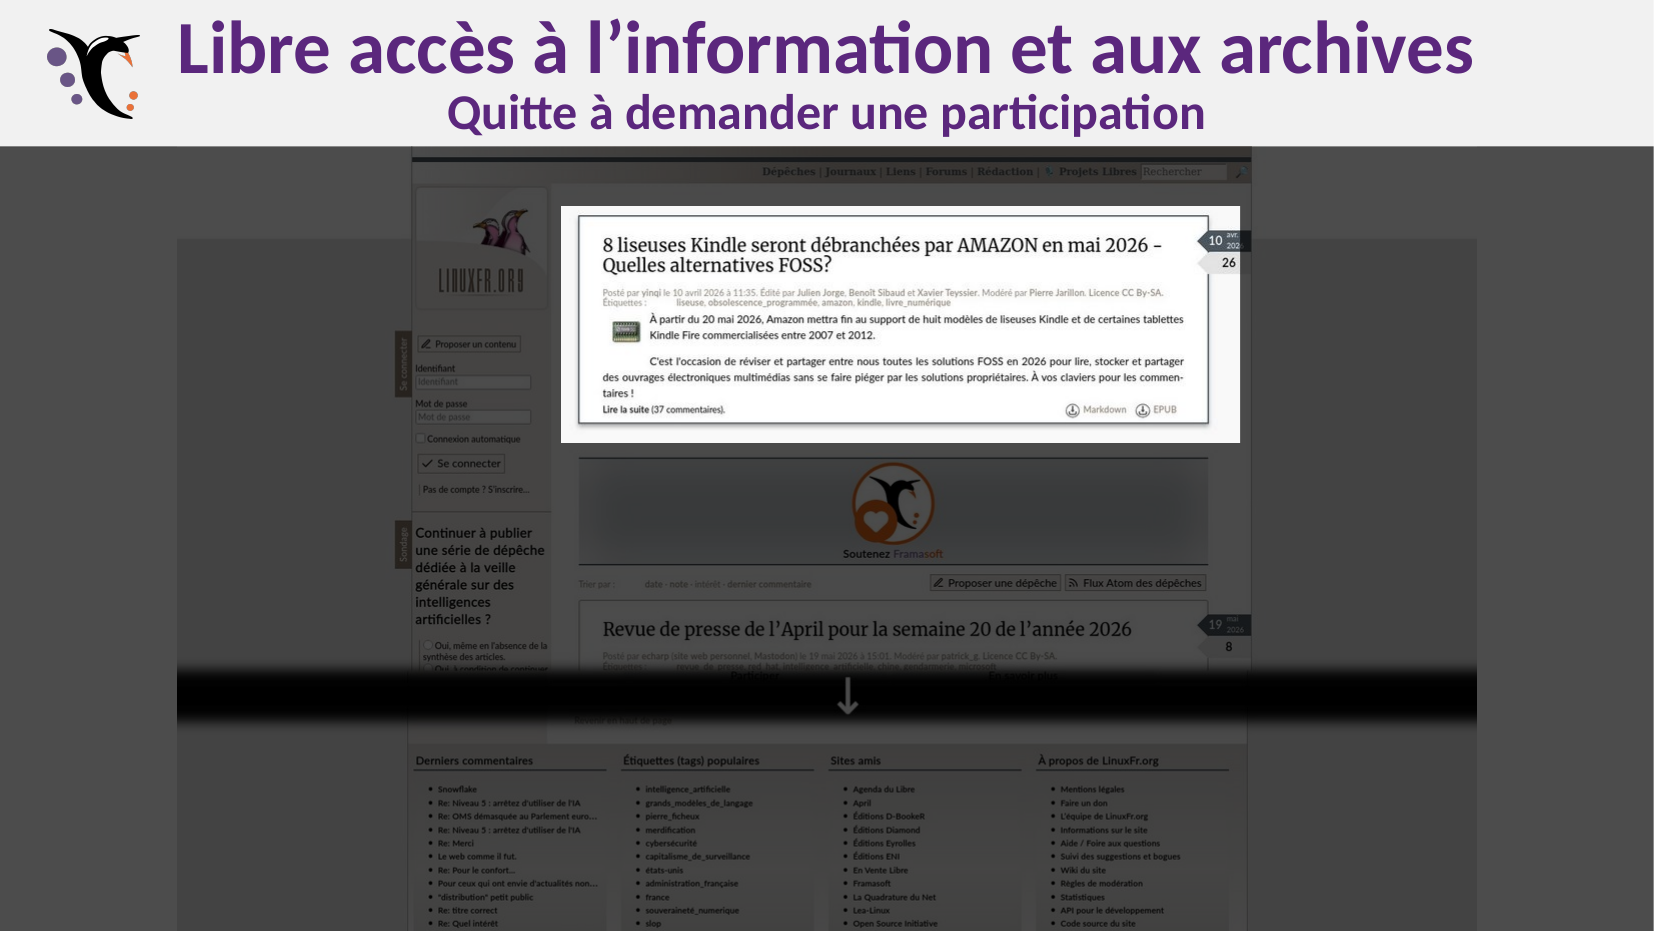

# Libre accès à l’information et aux archives Quitte à demander une participation